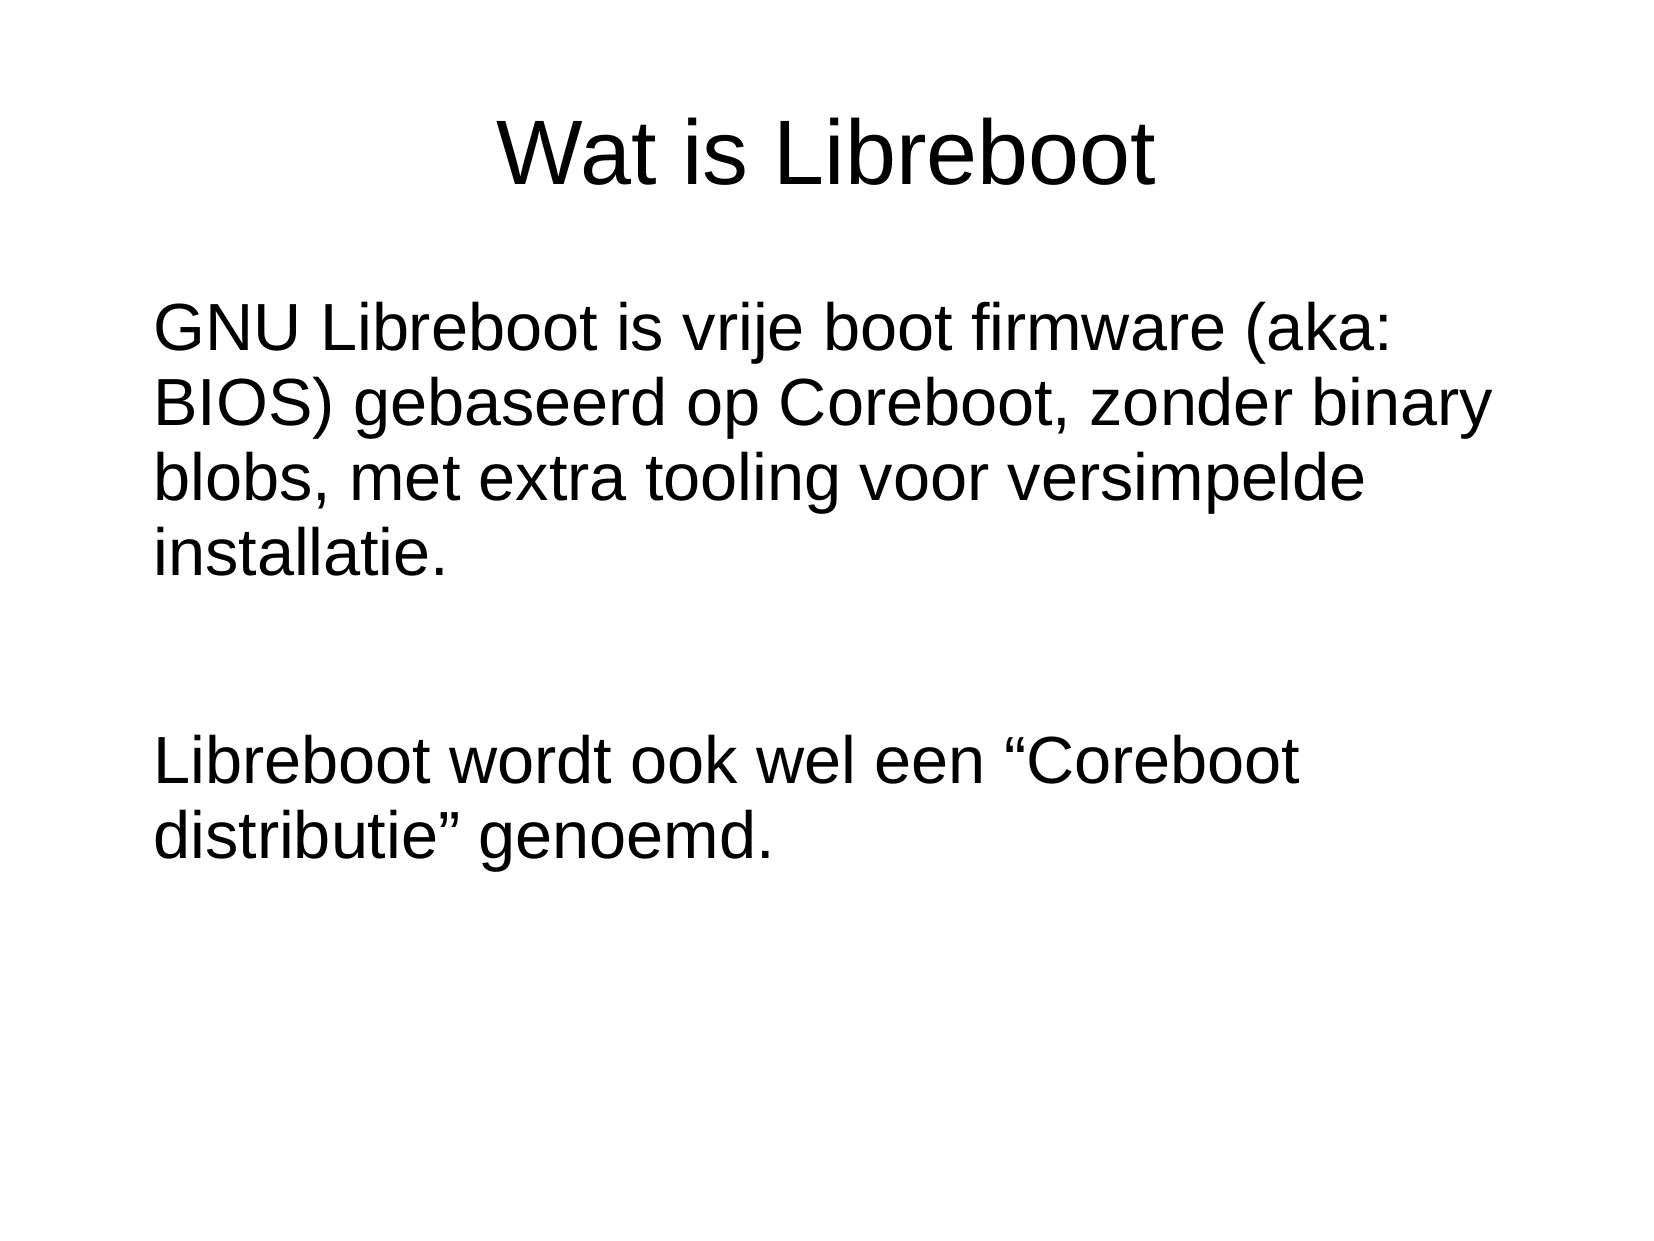

# Wat is Libreboot
GNU Libreboot is vrije boot firmware (aka: BIOS) gebaseerd op Coreboot, zonder binary blobs, met extra tooling voor versimpelde installatie.
Libreboot wordt ook wel een “Coreboot distributie” genoemd.